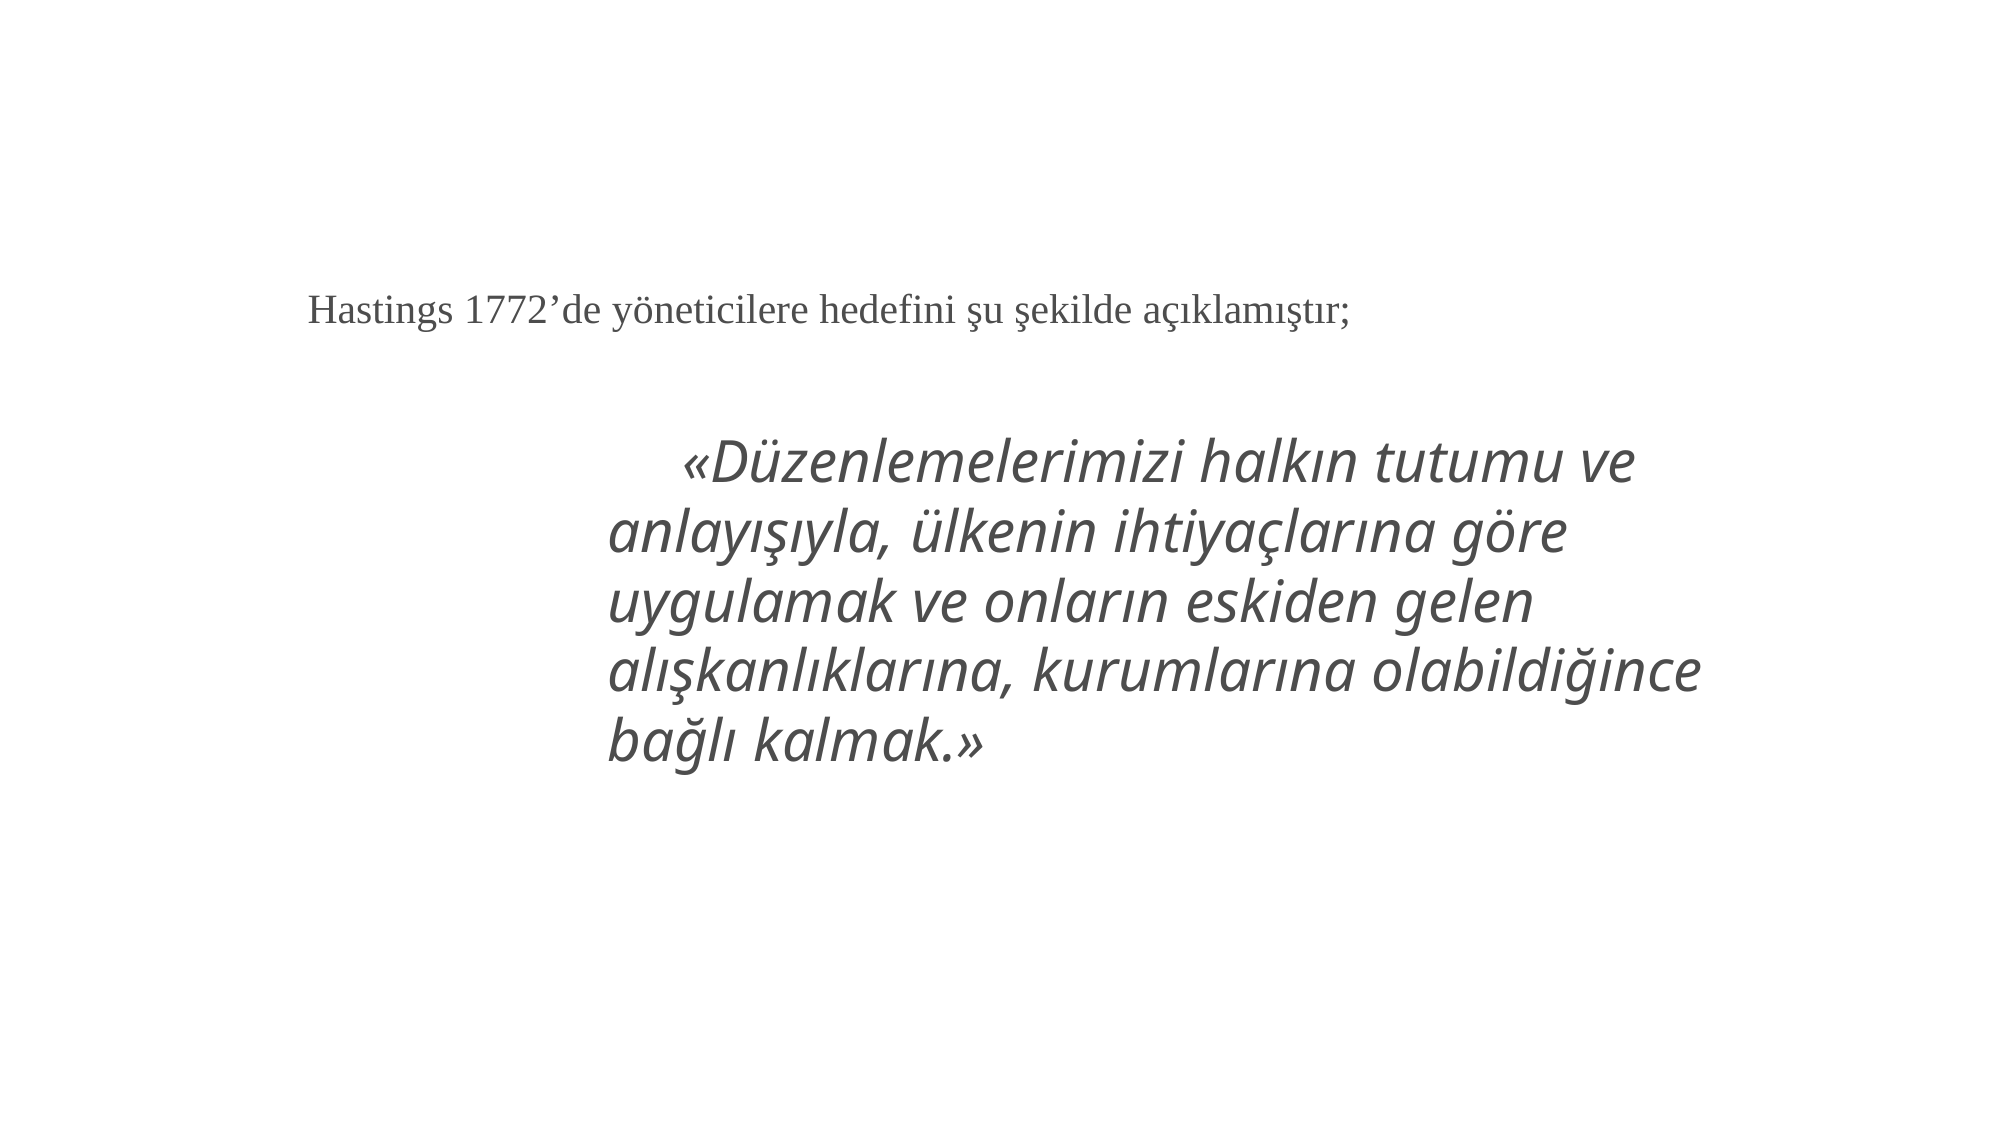

# Hastings 1772’de yöneticilere hedefini şu şekilde açıklamıştır;
	«Düzenlemelerimizi halkın tutumu ve anlayışıyla, ülkenin ihtiyaçlarına göre uygulamak ve onların eskiden gelen alışkanlıklarına, kurumlarına olabildiğince bağlı kalmak.»